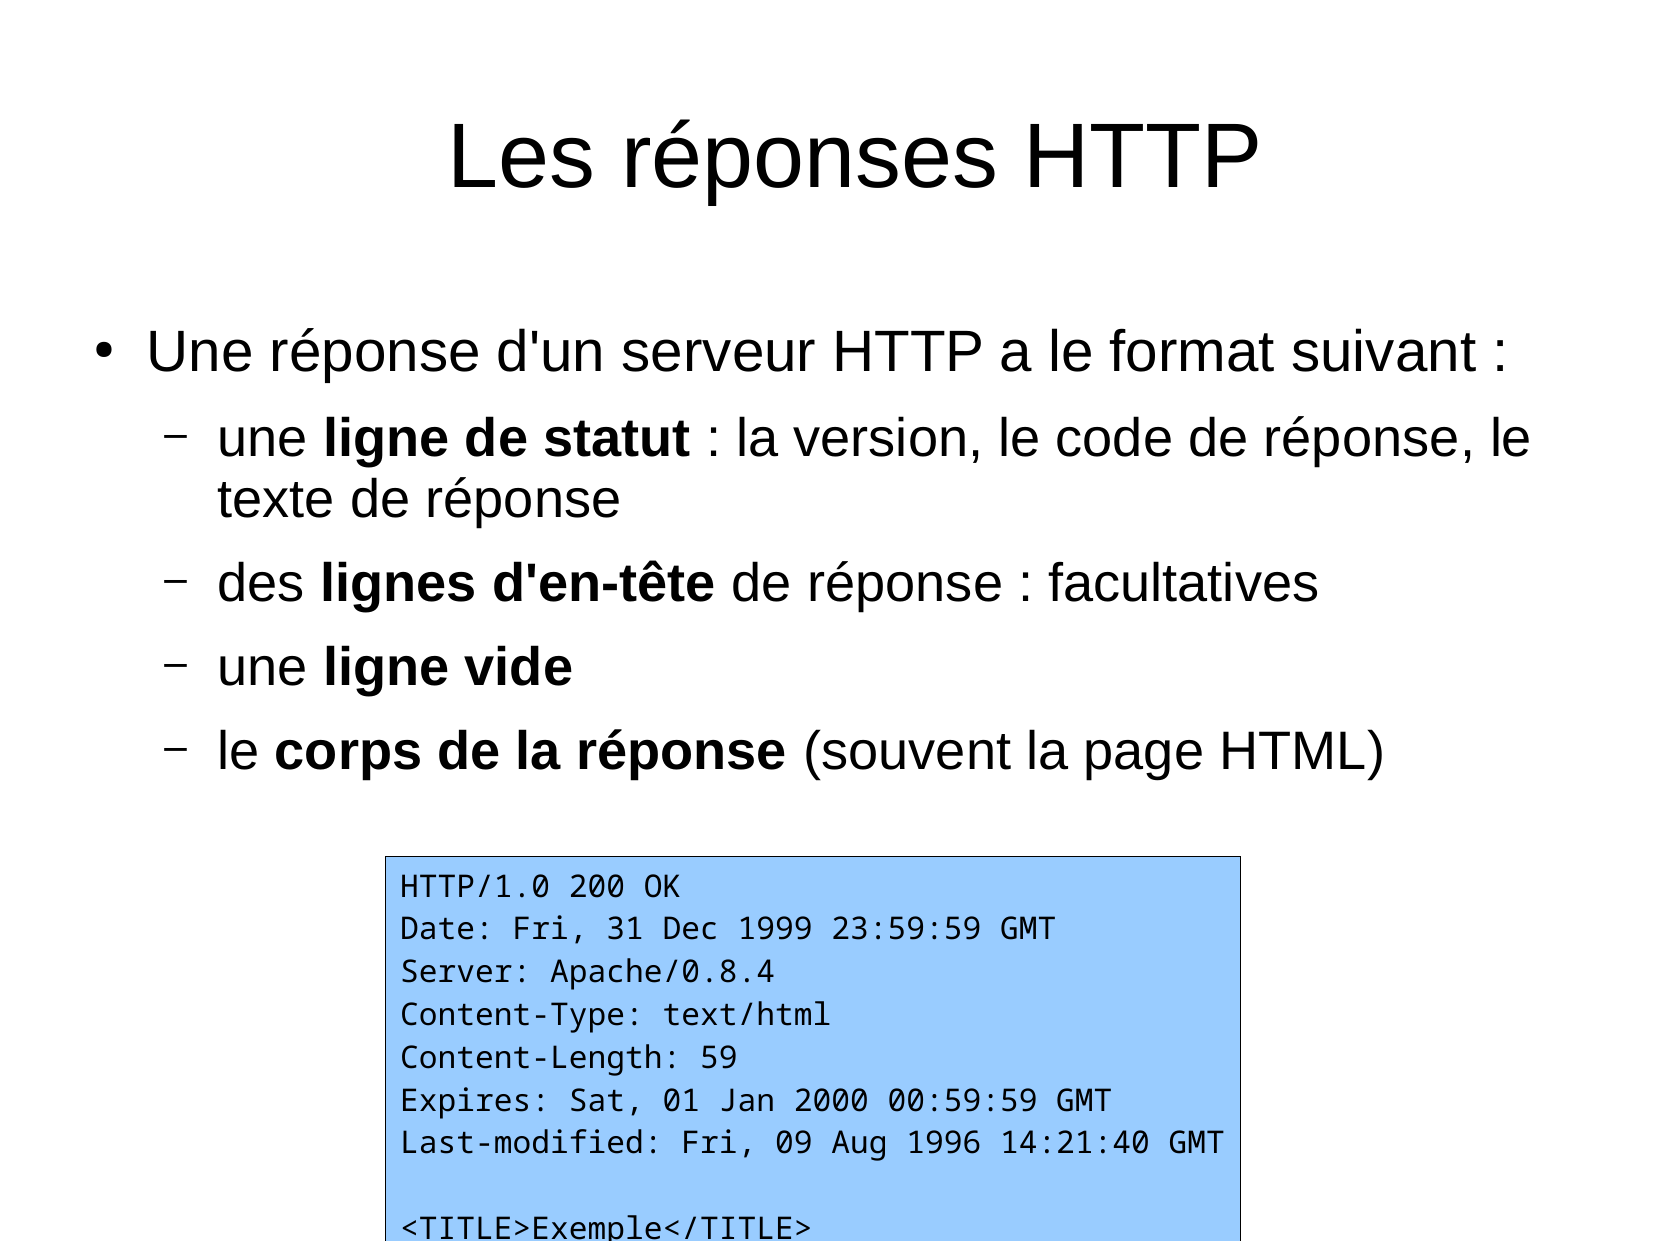

# Les réponses HTTP
Une réponse d'un serveur HTTP a le format suivant :
une ligne de statut : la version, le code de réponse, le texte de réponse
des lignes d'en-tête de réponse : facultatives
une ligne vide
le corps de la réponse (souvent la page HTML)
HTTP/1.0 200 OK
Date: Fri, 31 Dec 1999 23:59:59 GMT
Server: Apache/0.8.4
Content-Type: text/html
Content-Length: 59
Expires: Sat, 01 Jan 2000 00:59:59 GMT
Last-modified: Fri, 09 Aug 1996 14:21:40 GMT
<TITLE>Exemple</TITLE>
<P>Ceci est une page d'exemple.</P>